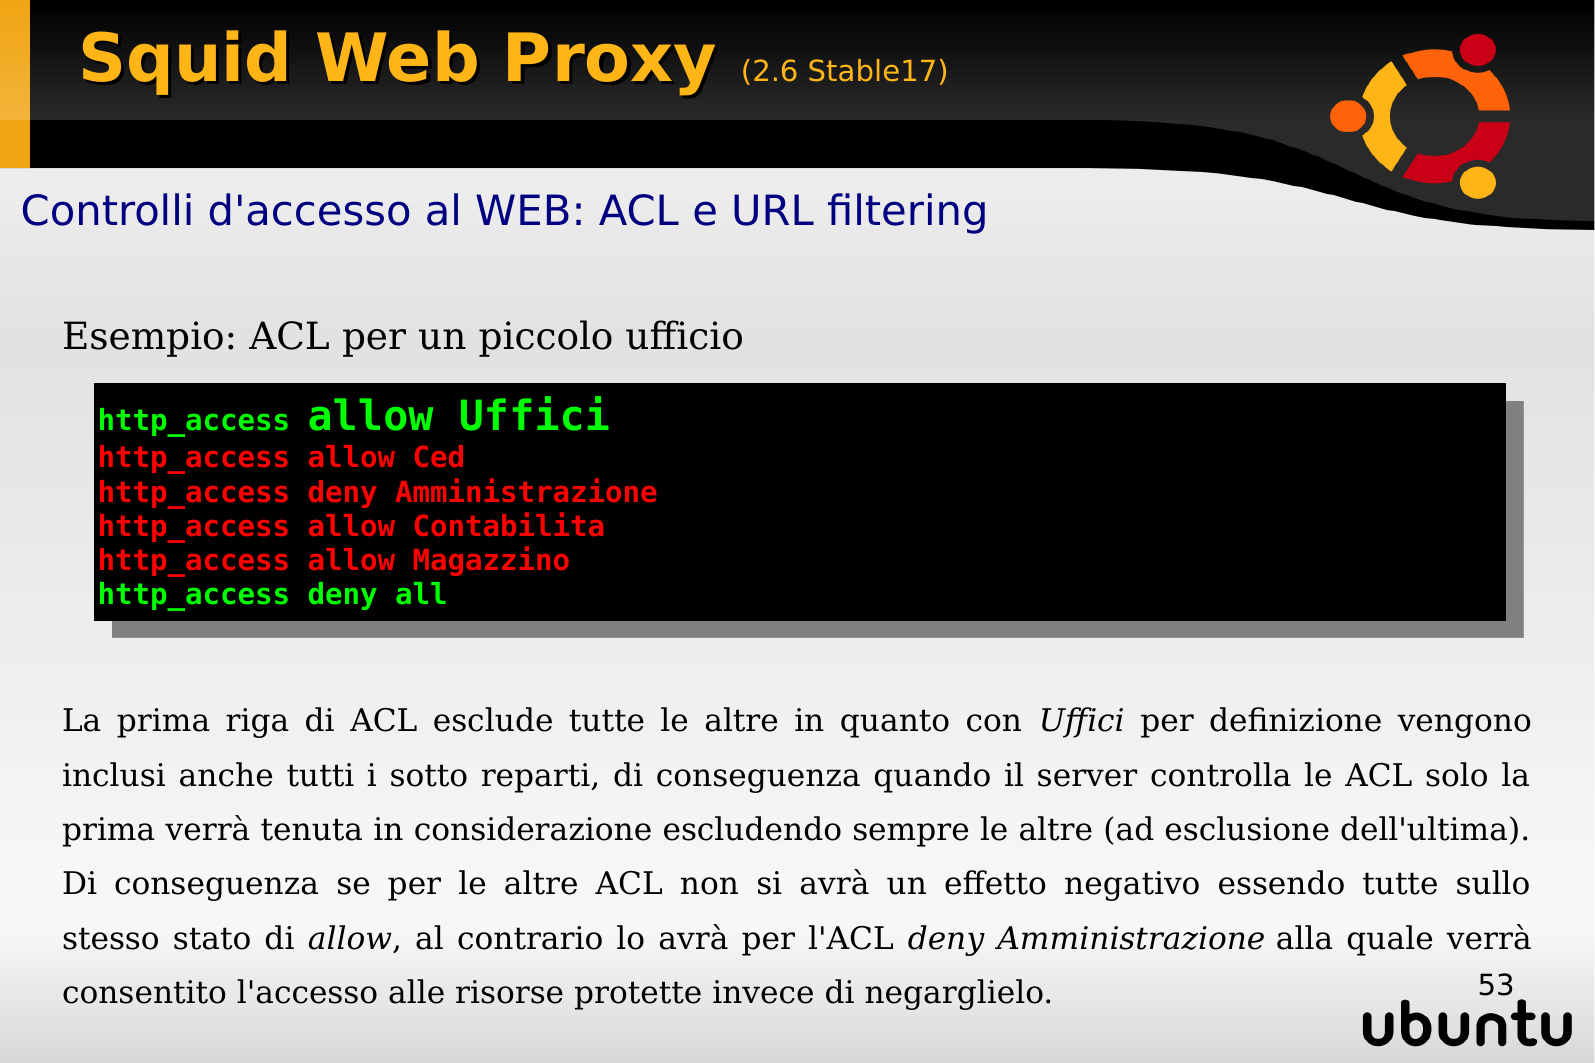

Squid Web Proxy (2.6 Stable17)
Controlli d'accesso al WEB: ACL e URL filtering
Esempio: ACL per un piccolo ufficio
La prima riga di ACL esclude tutte le altre in quanto con Uffici per definizione vengono inclusi anche tutti i sotto reparti, di conseguenza quando il server controlla le ACL solo la prima verrà tenuta in considerazione escludendo sempre le altre (ad esclusione dell'ultima). Di conseguenza se per le altre ACL non si avrà un effetto negativo essendo tutte sullo stesso stato di allow, al contrario lo avrà per l'ACL deny Amministrazione alla quale verrà consentito l'accesso alle risorse protette invece di negarglielo.
http_access allow Uffici
http_access allow Ced
http_access deny Amministrazione
http_access allow Contabilita
http_access allow Magazzino
http_access deny all
53